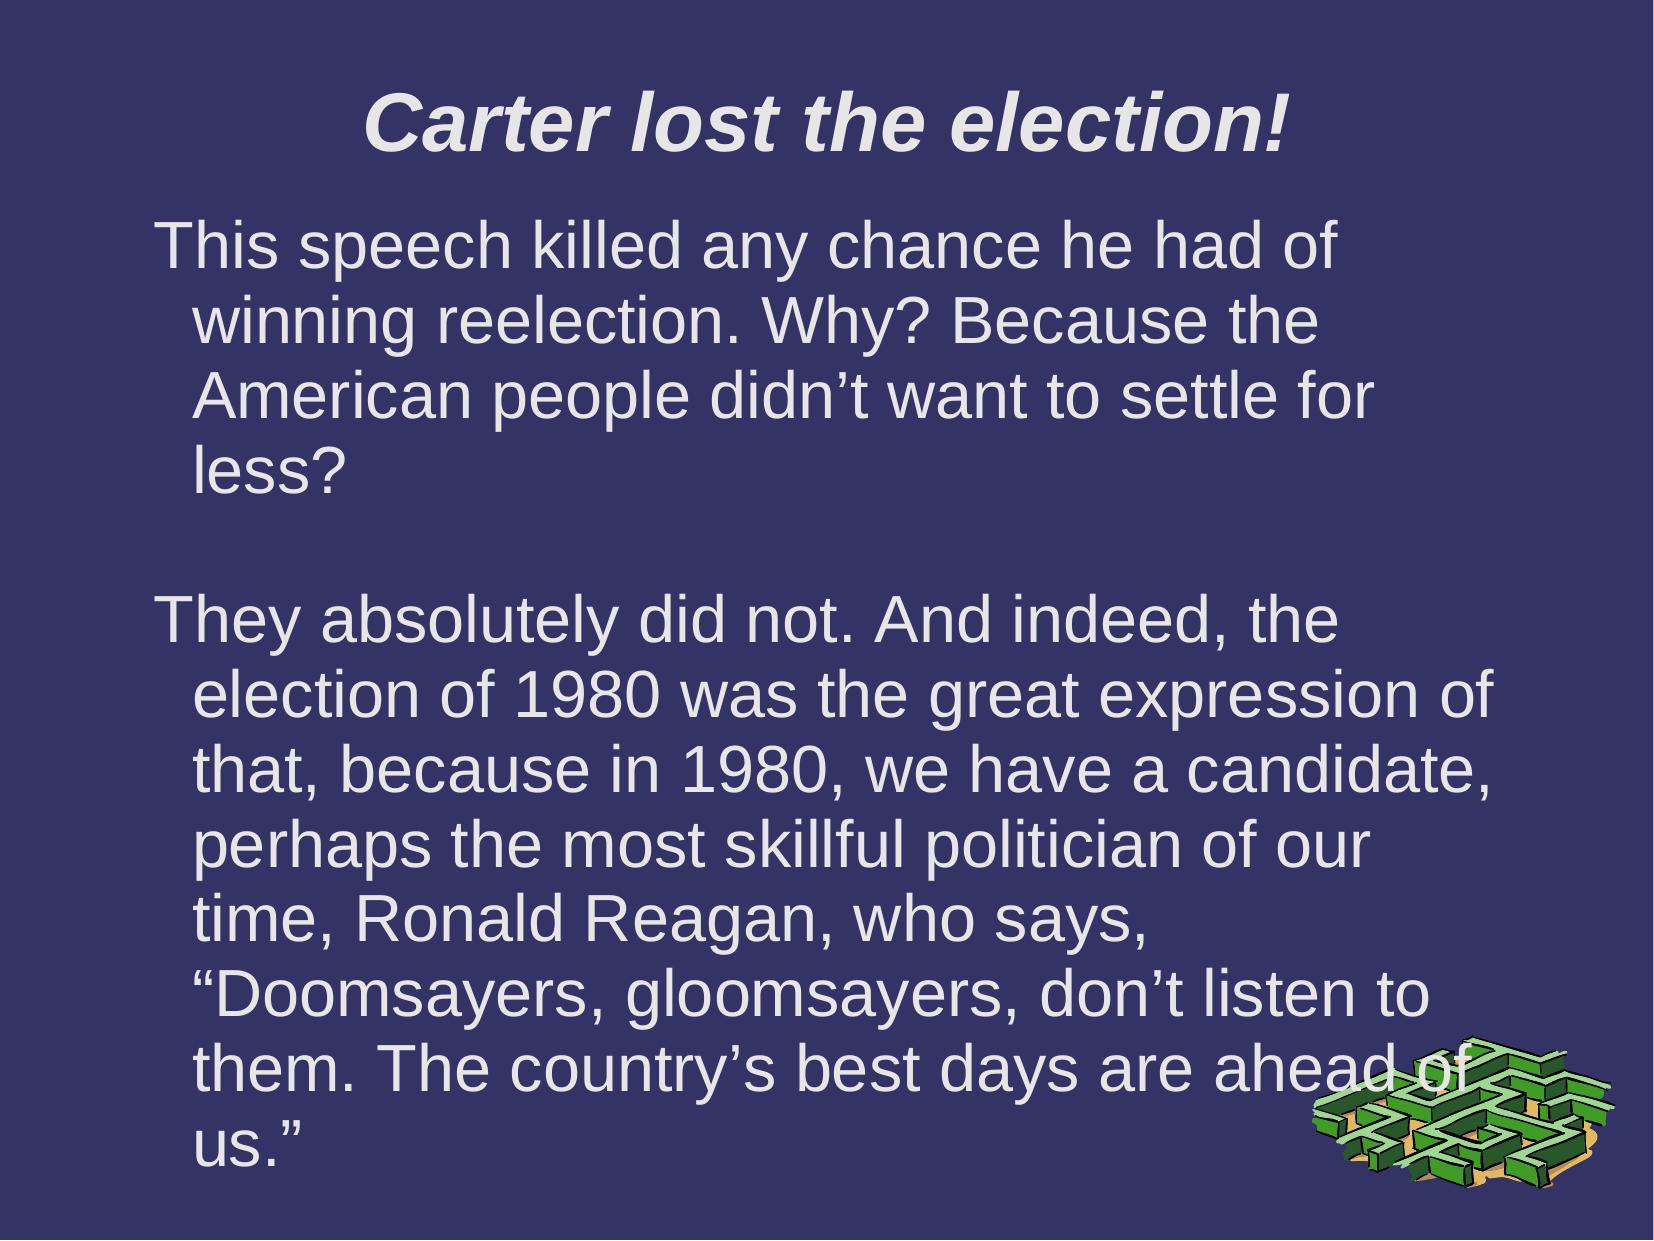

# Carter lost the election!
This speech killed any chance he had of winning reelection. Why? Because the American people didn’t want to settle for less?
They absolutely did not. And indeed, the election of 1980 was the great expression of that, because in 1980, we have a candidate, perhaps the most skillful politician of our time, Ronald Reagan, who says, “Doomsayers, gloomsayers, don’t listen to them. The country’s best days are ahead of us.”